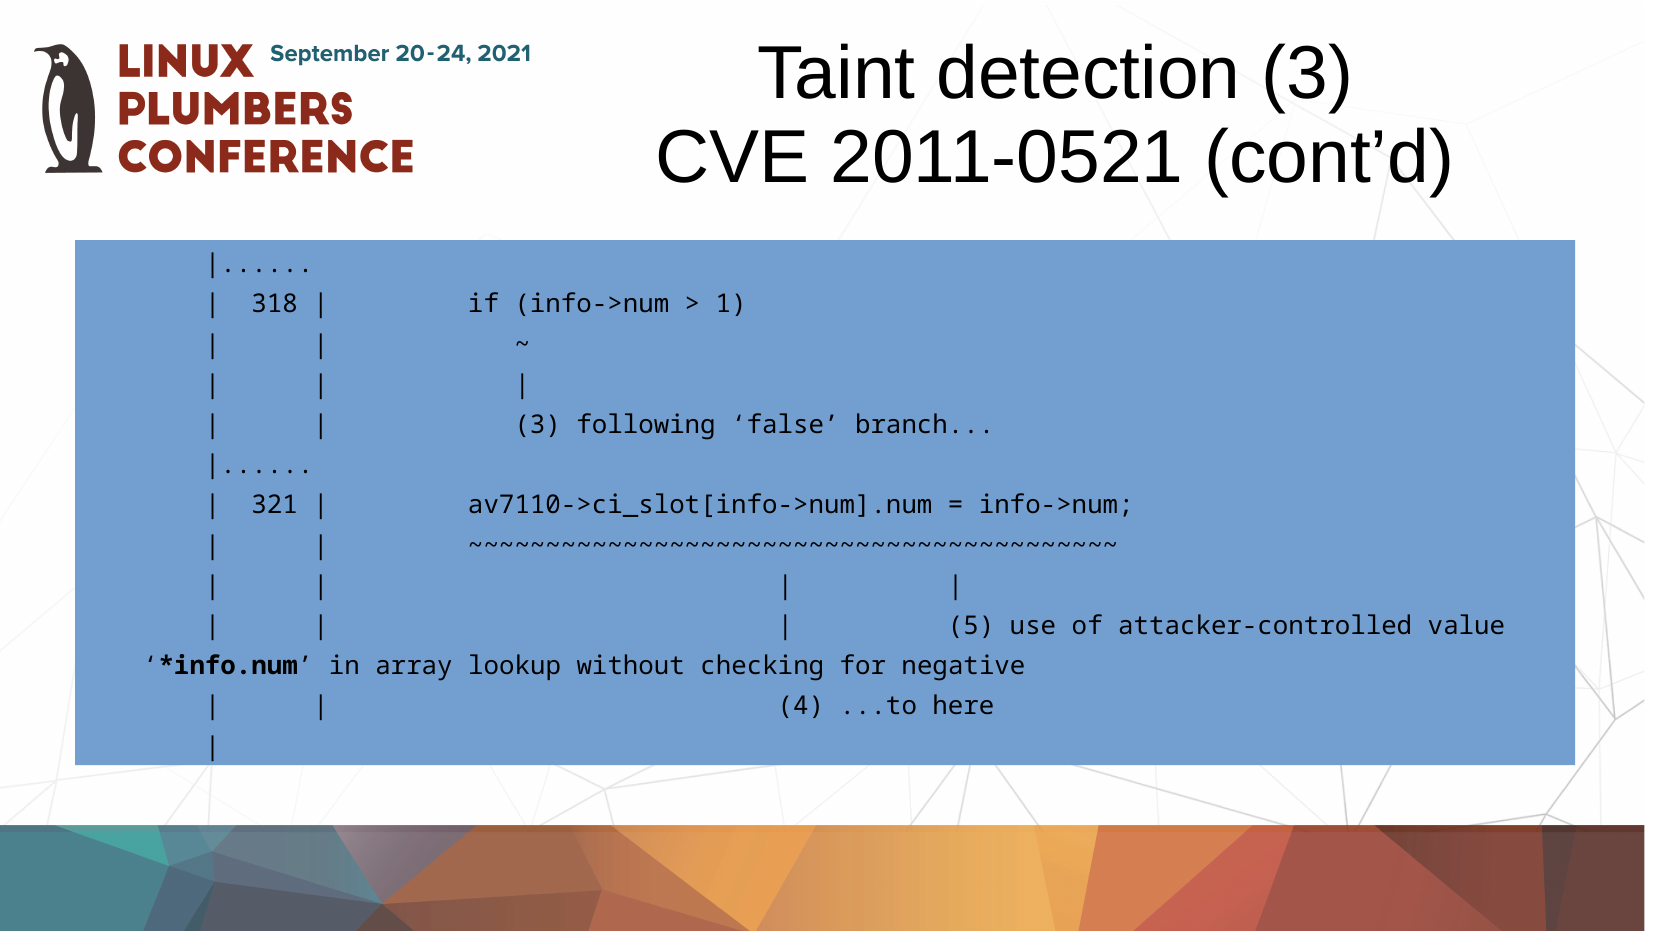

# Taint detection (3) CVE 2011-0521 (cont’d)
 |......
 | 318 | if (info->num > 1)
 | | ~
 | | |
 | | (3) following ‘false’ branch...
 |......
 | 321 | av7110->ci_slot[info->num].num = info->num;
 | | ~~~~~~~~~~~~~~~~~~~~~~~~~~~~~~~~~~~~~~~~~~
 | | | |
 | | | (5) use of attacker-controlled value ‘*info.num’ in array lookup without checking for negative
 | | (4) ...to here
 |